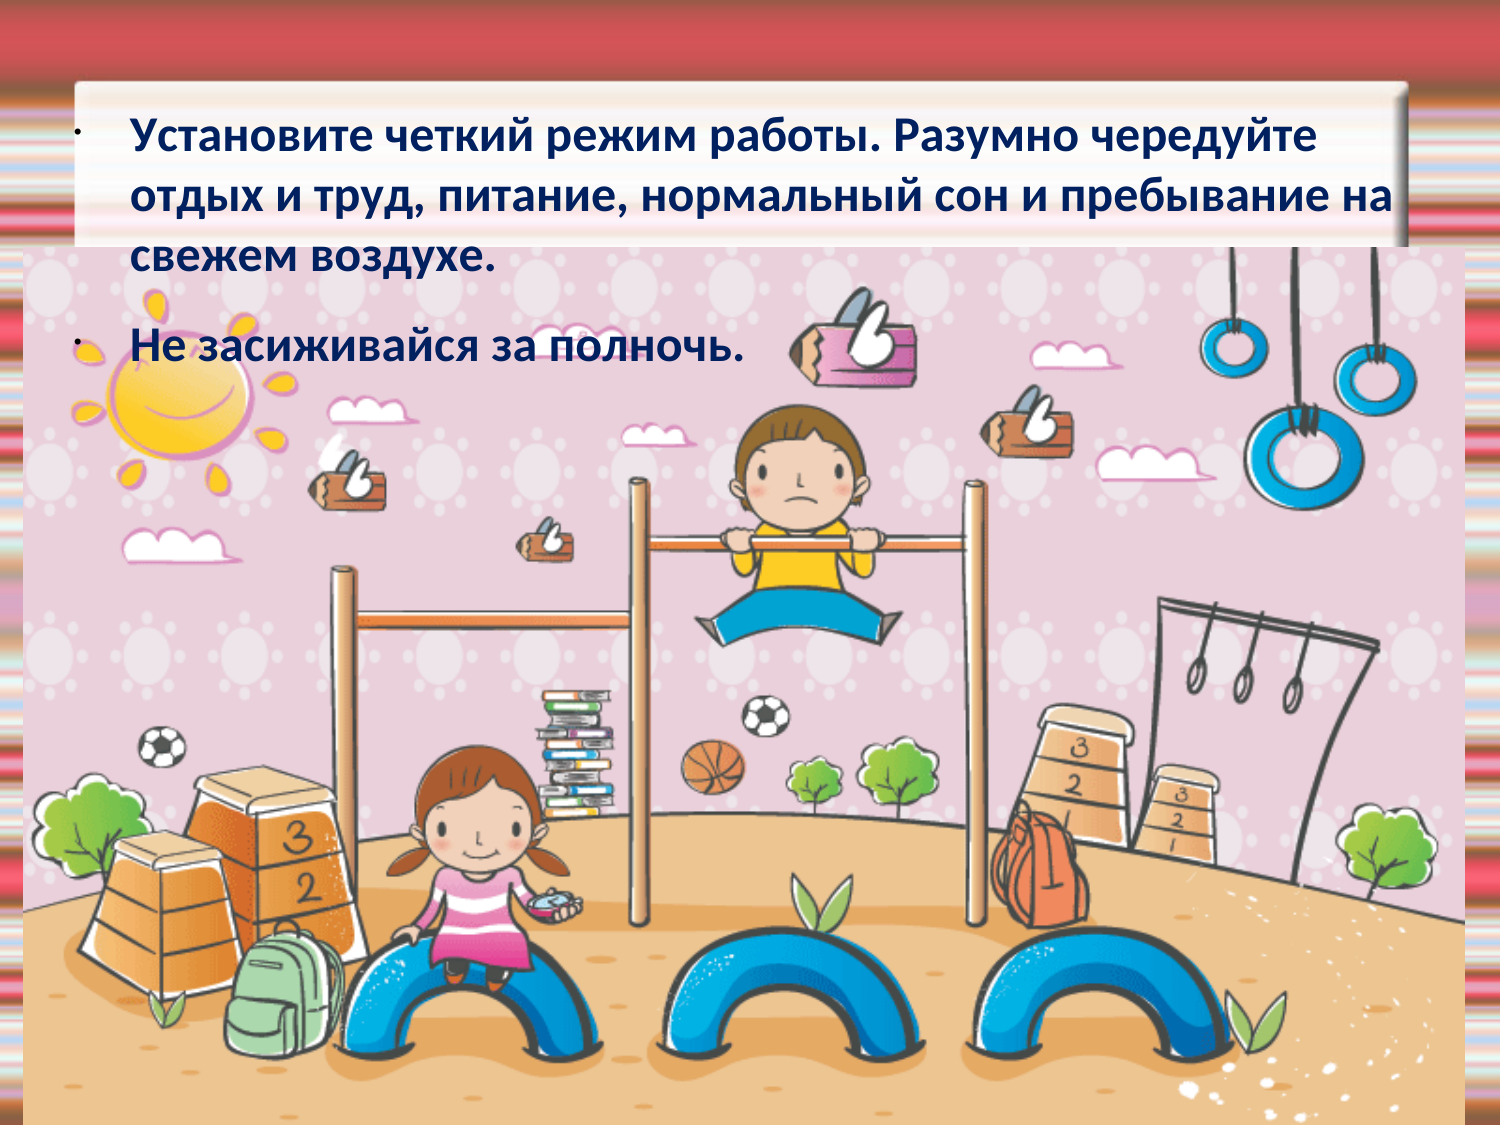

# Установите четкий режим работы. Разумно чередуйте отдых и труд, питание, нормальный сон и пребывание на свежем воздухе.
Не засиживайся за полночь.